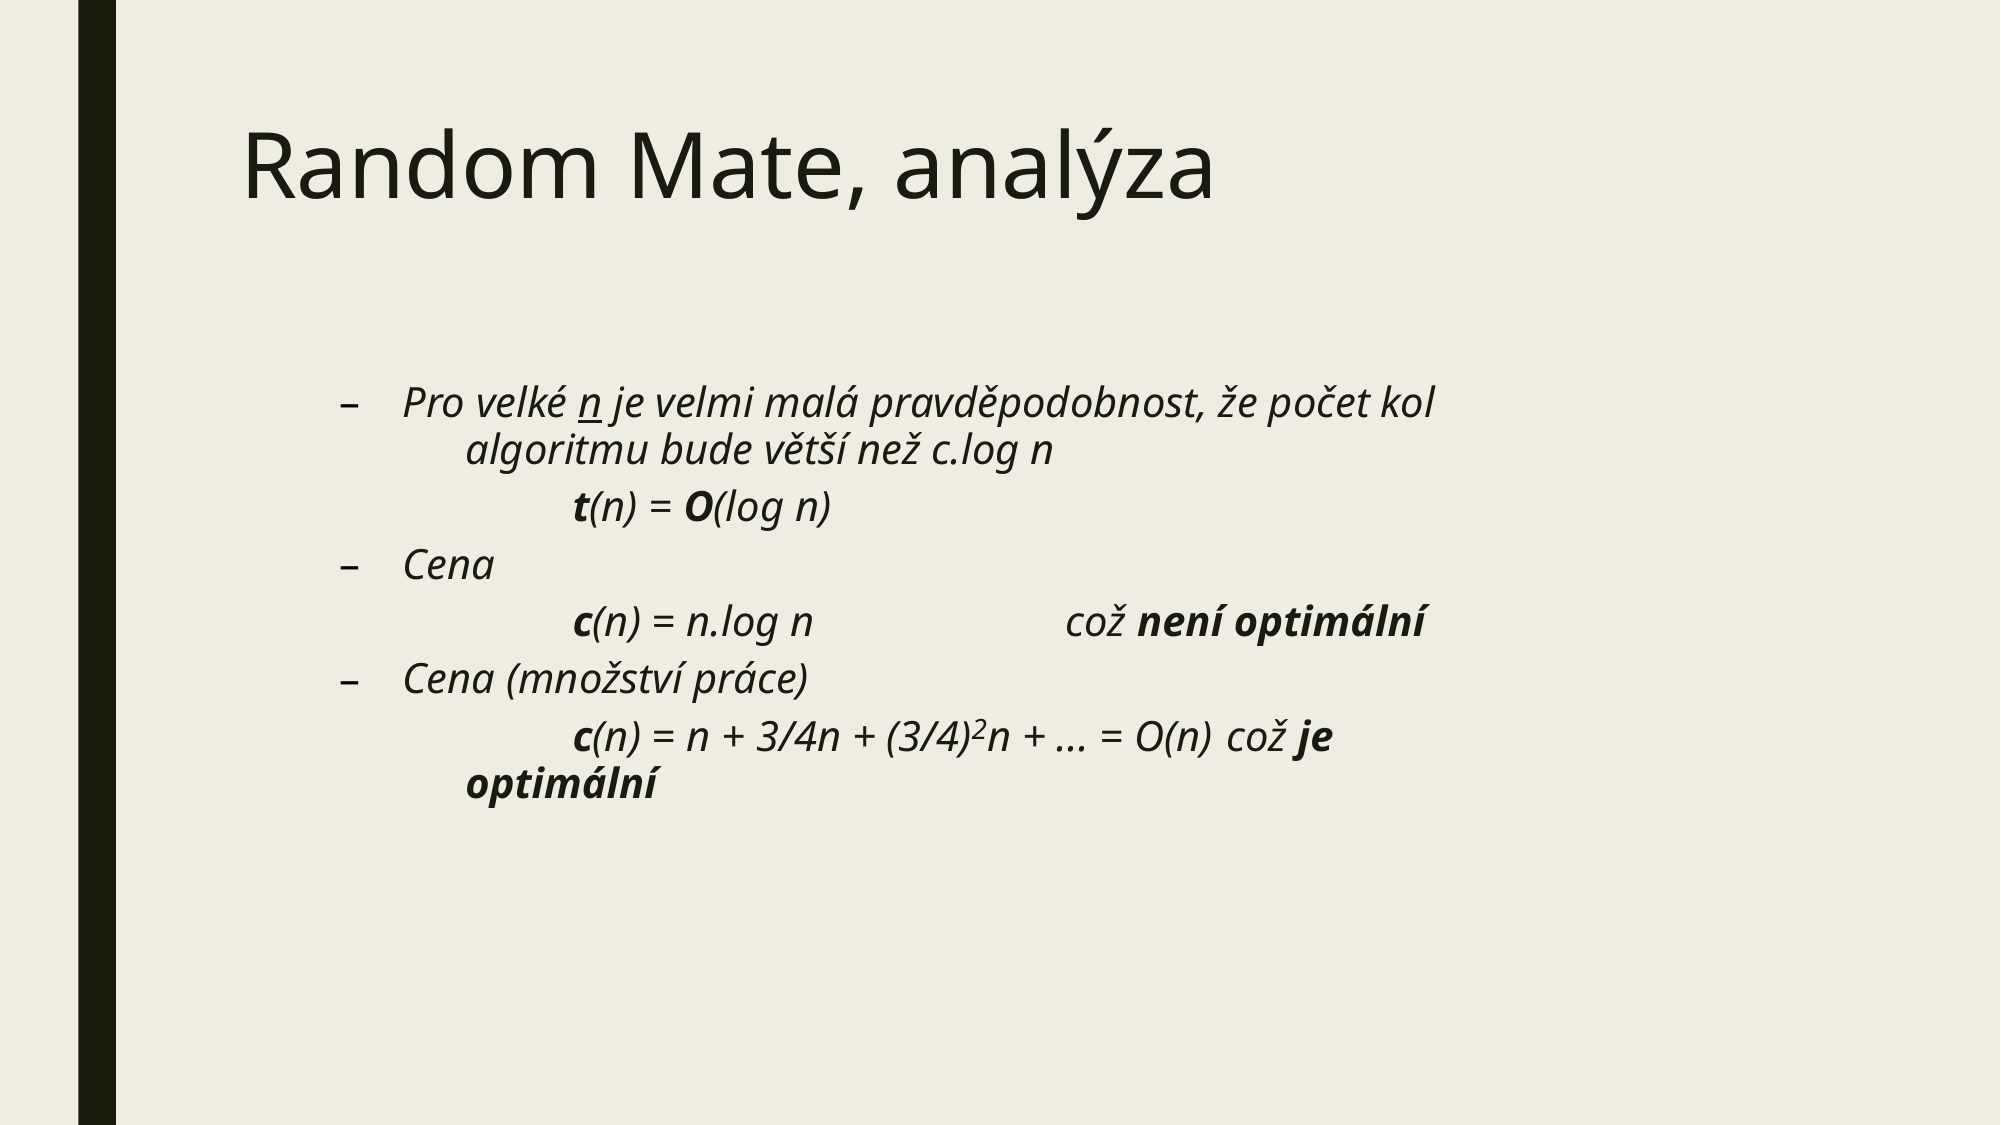

# Random Mate, analýza
Pro velké n je velmi malá pravděpodobnost, že počet kol algoritmu bude větší než c.log n
	 t(n) = O(log n)
Cena
	 c(n) = n.log n 				což není optimální
Cena (množství práce)
	 c(n) = n + 3/4n + (3/4)2n + ... = O(n)	 což je optimální